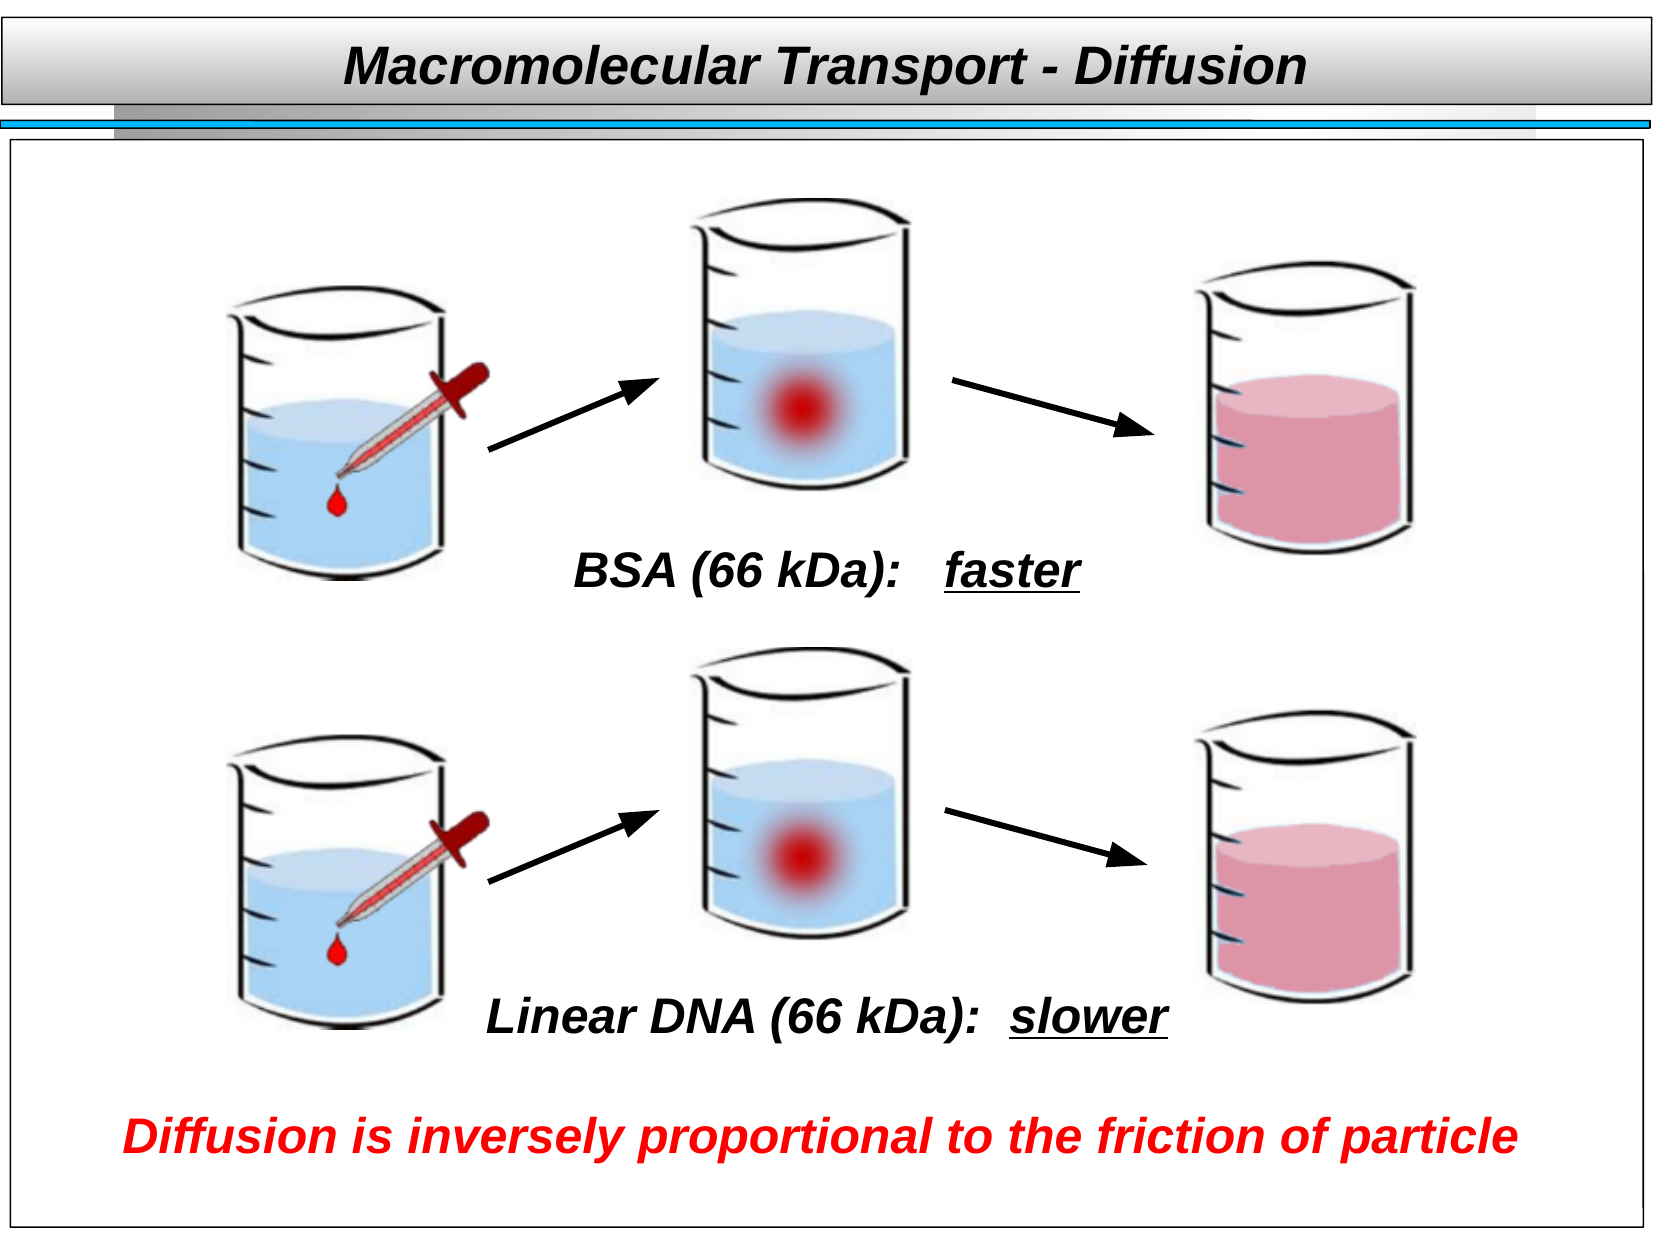

Macromolecular Transport - Diffusion
BSA (66 kDa): faster
Linear DNA (66 kDa): slower
Diffusion is inversely proportional to the friction of particle